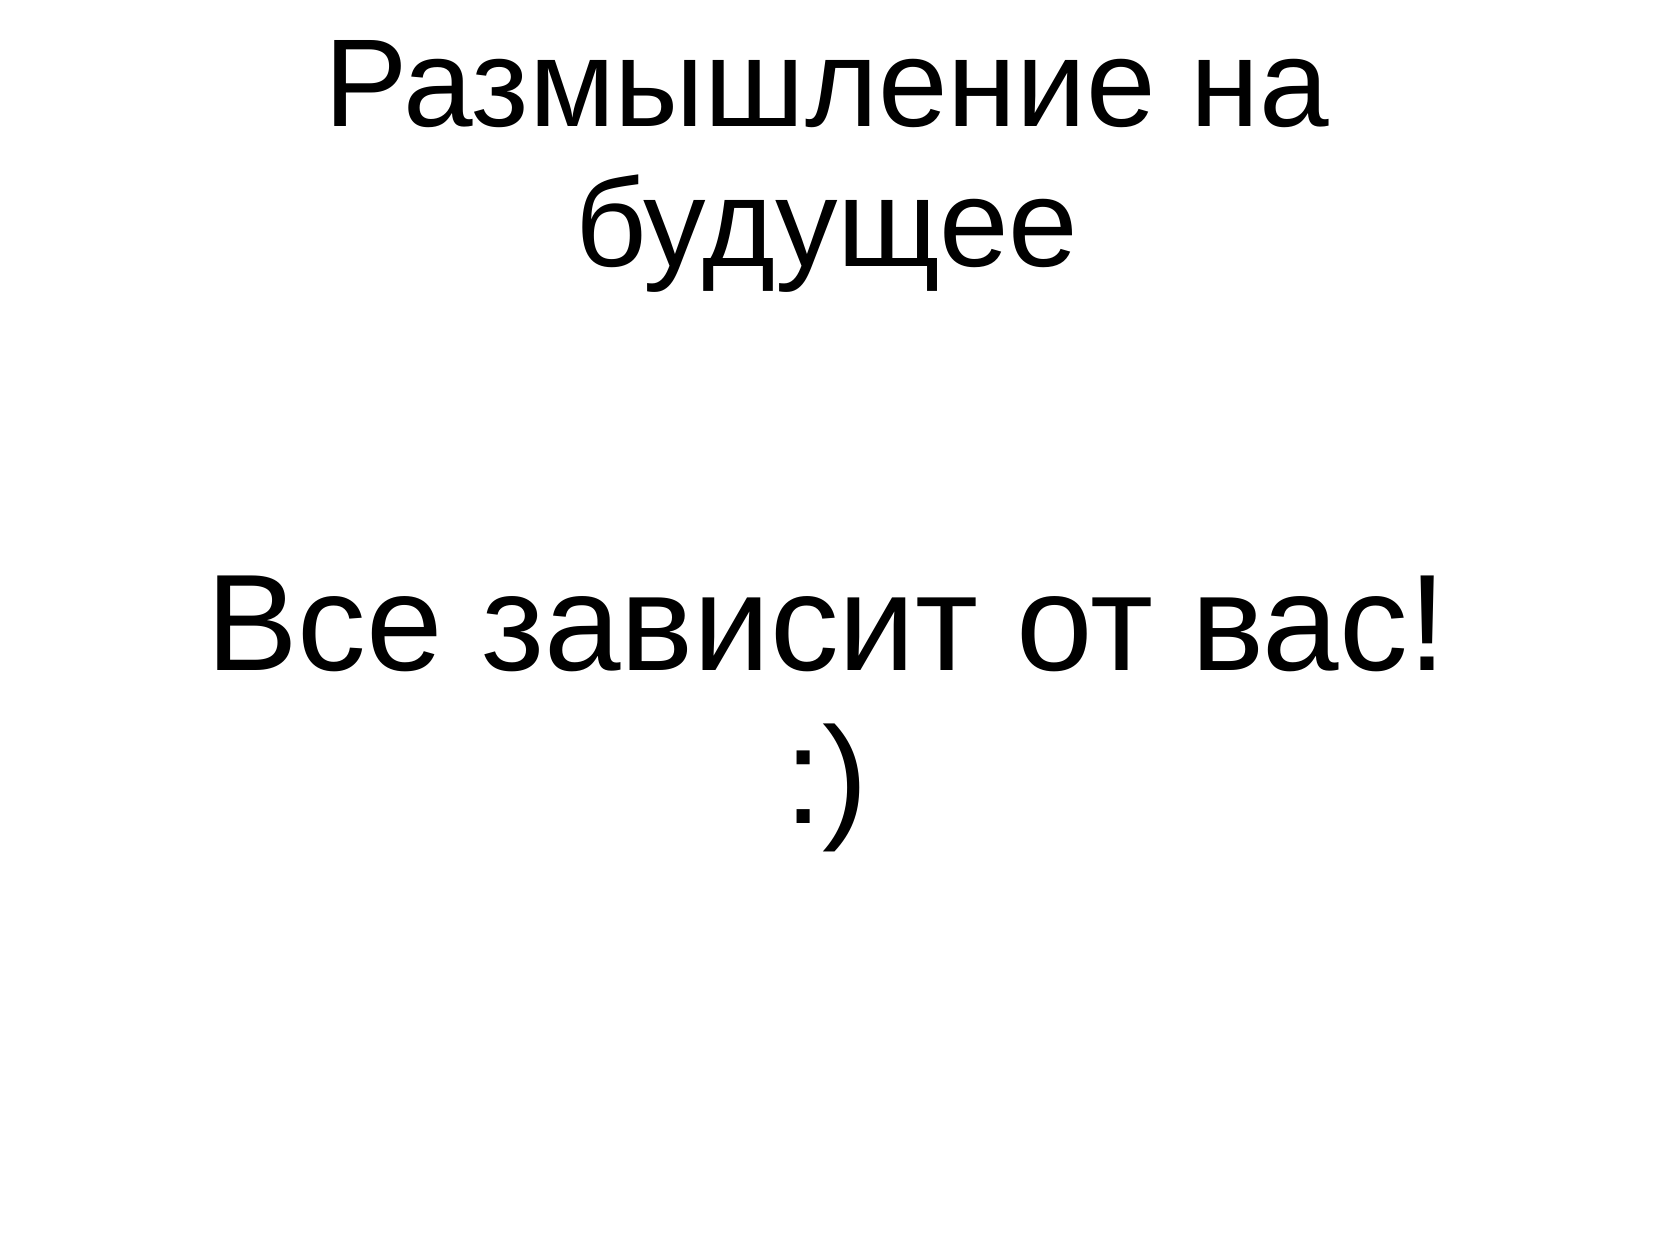

# Размышление на будущее
Все зависит от вас!
:)